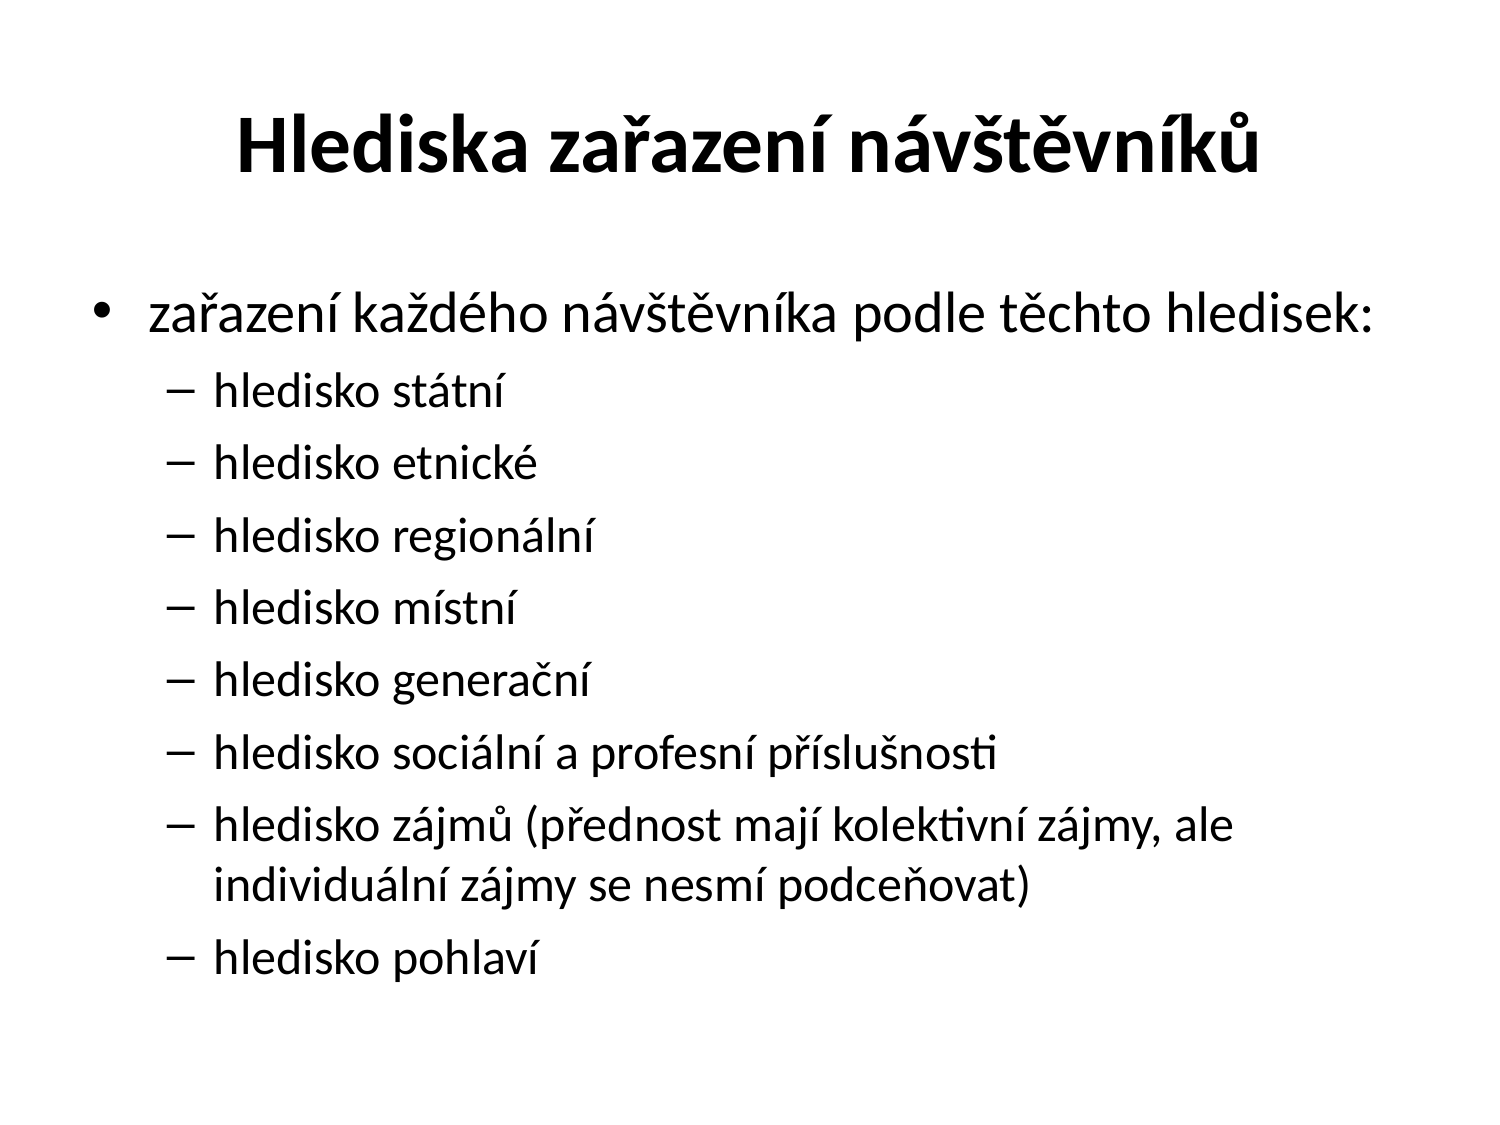

# Hlediska zařazení návštěvníků
zařazení každého návštěvníka podle těchto hledisek:
hledisko státní
hledisko etnické
hledisko regionální
hledisko místní
hledisko generační
hledisko sociální a profesní příslušnosti
hledisko zájmů (přednost mají kolektivní zájmy, ale individuální zájmy se nesmí podceňovat)
hledisko pohlaví